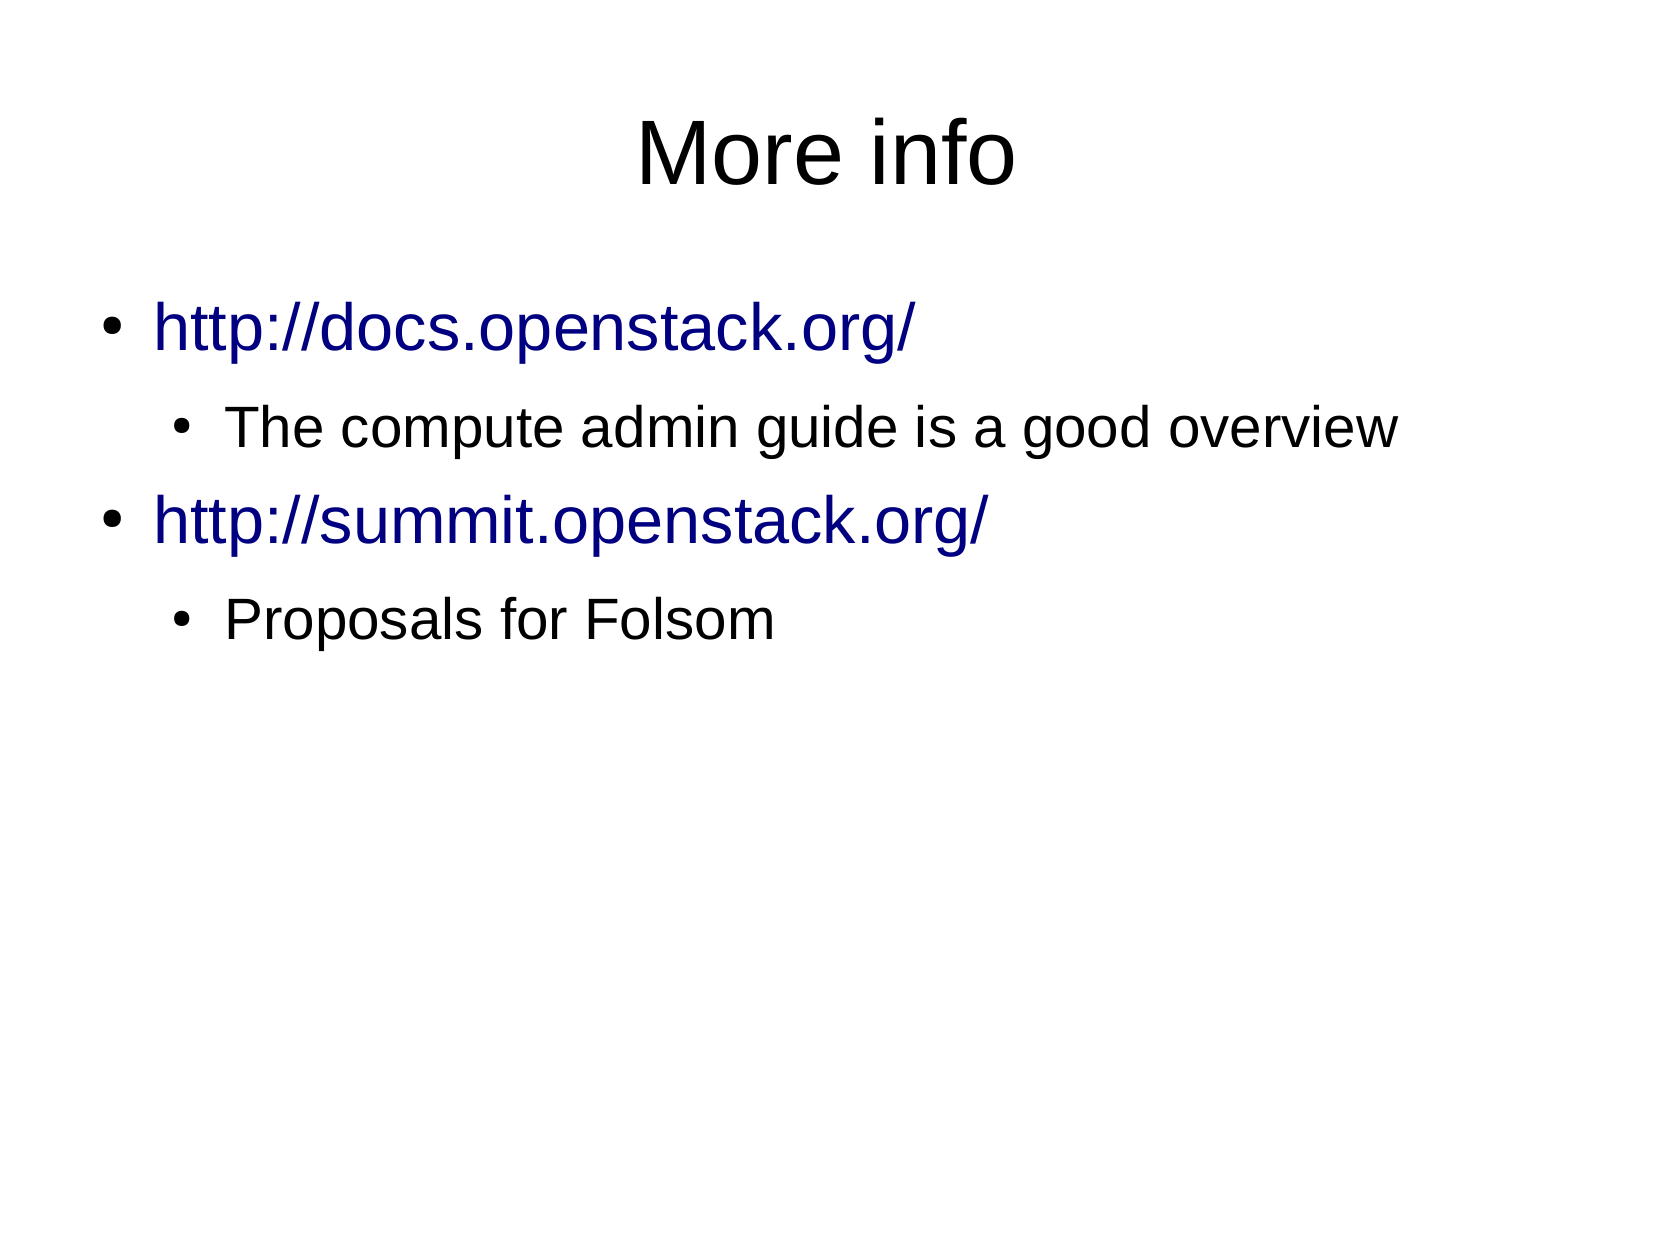

# More info
http://docs.openstack.org/
The compute admin guide is a good overview
http://summit.openstack.org/
Proposals for Folsom